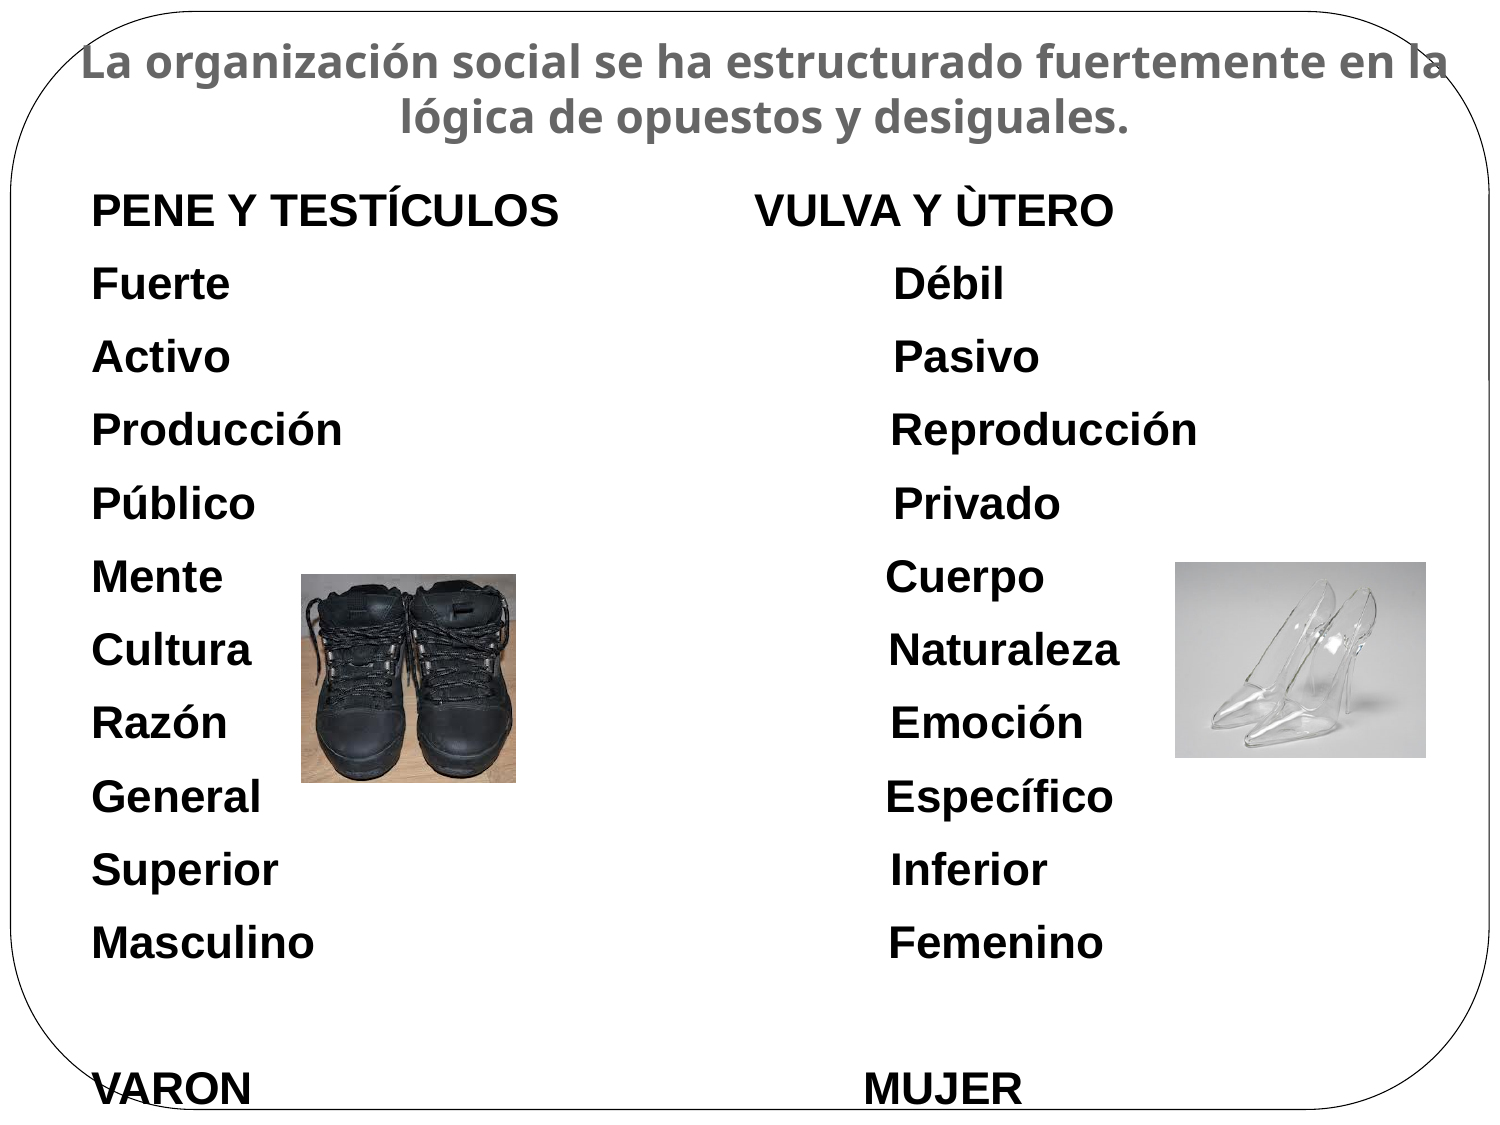

# La organización social se ha estructurado fuertemente en la lógica de opuestos y desiguales.
PENE Y TESTÍCULOS			VULVA Y ÙTERO
Fuerte Débil
Activo Pasivo
Producción Reproducción
Público Privado
Mente Cuerpo
Cultura Naturaleza
Razón Emoción
General Específico
Superior Inferior
Masculino Femenino
VARON MUJER